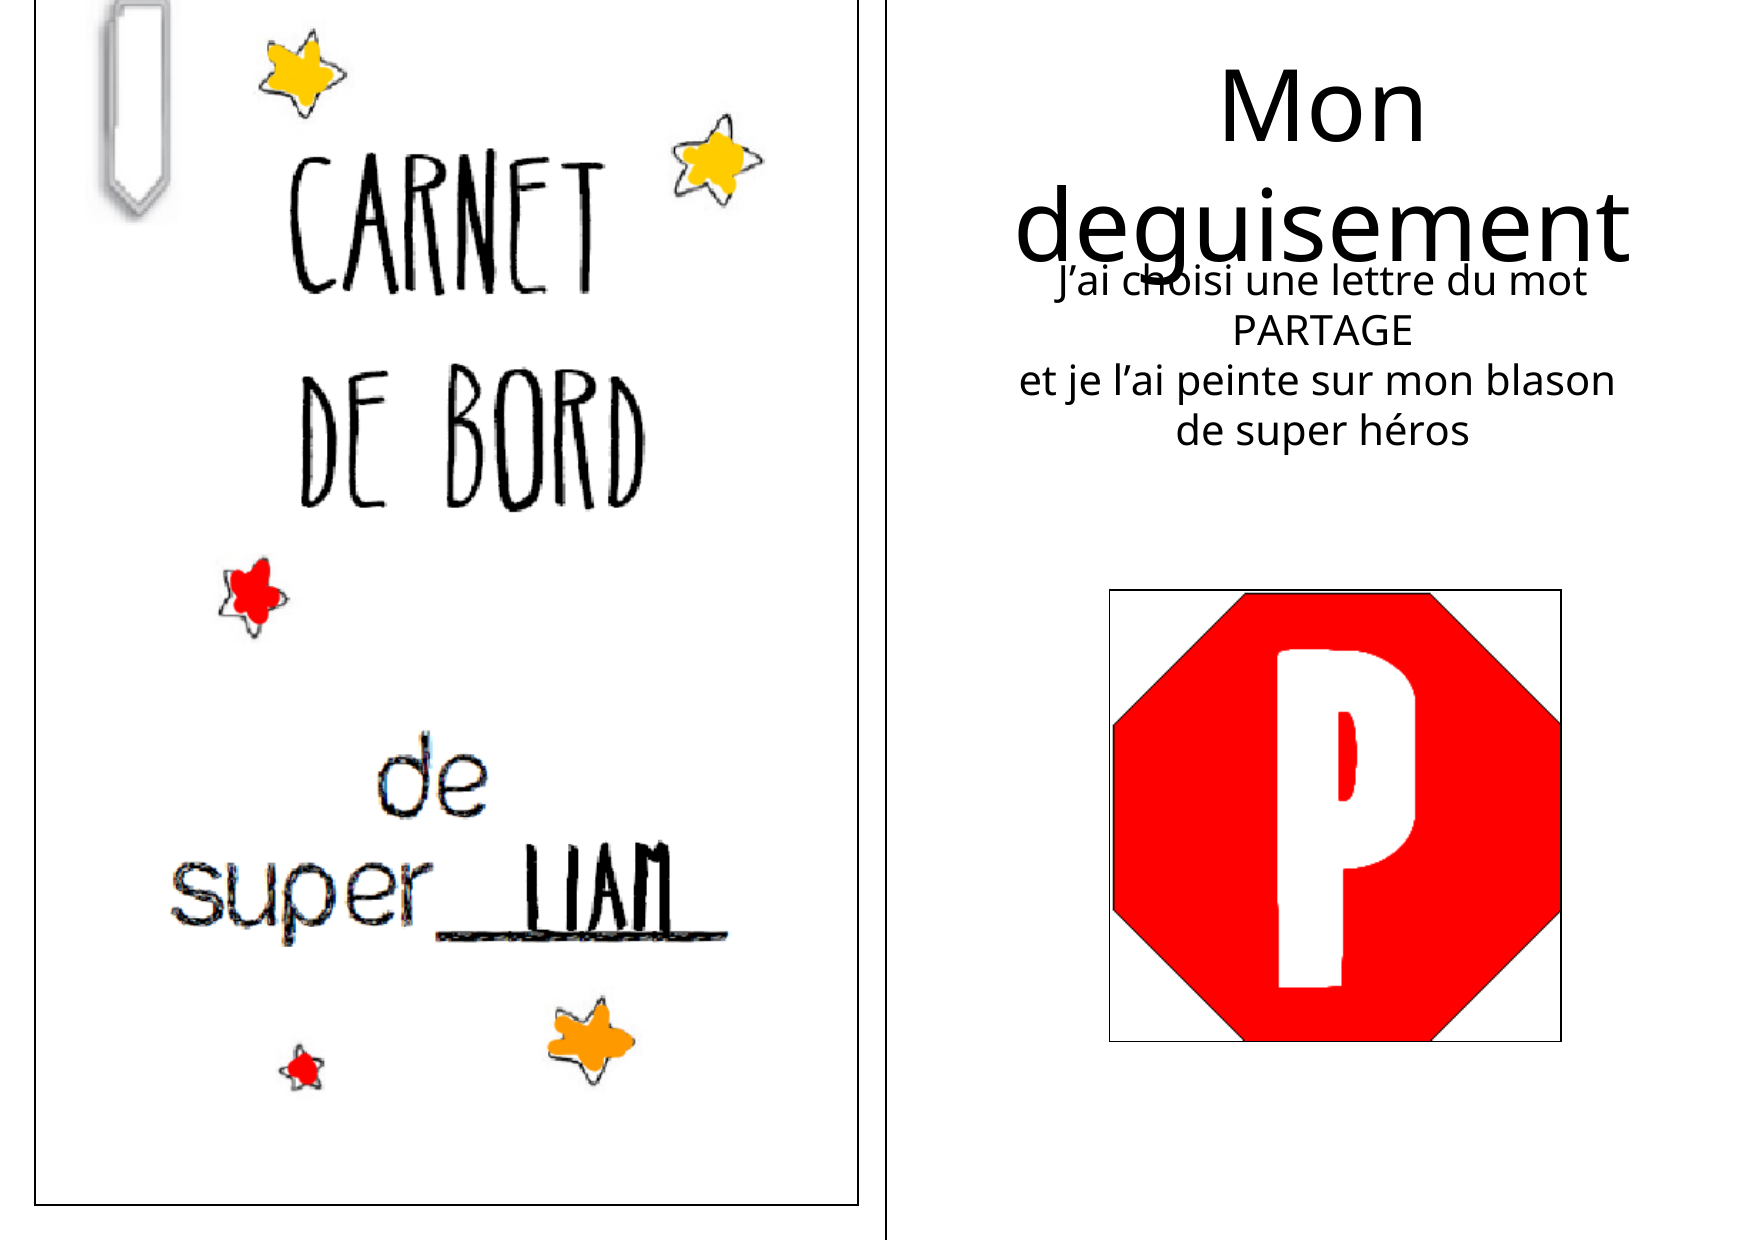

Mon deguisement
J’ai choisi une lettre du mot
PARTAGE
et je l’ai peinte sur mon blason
de super héros